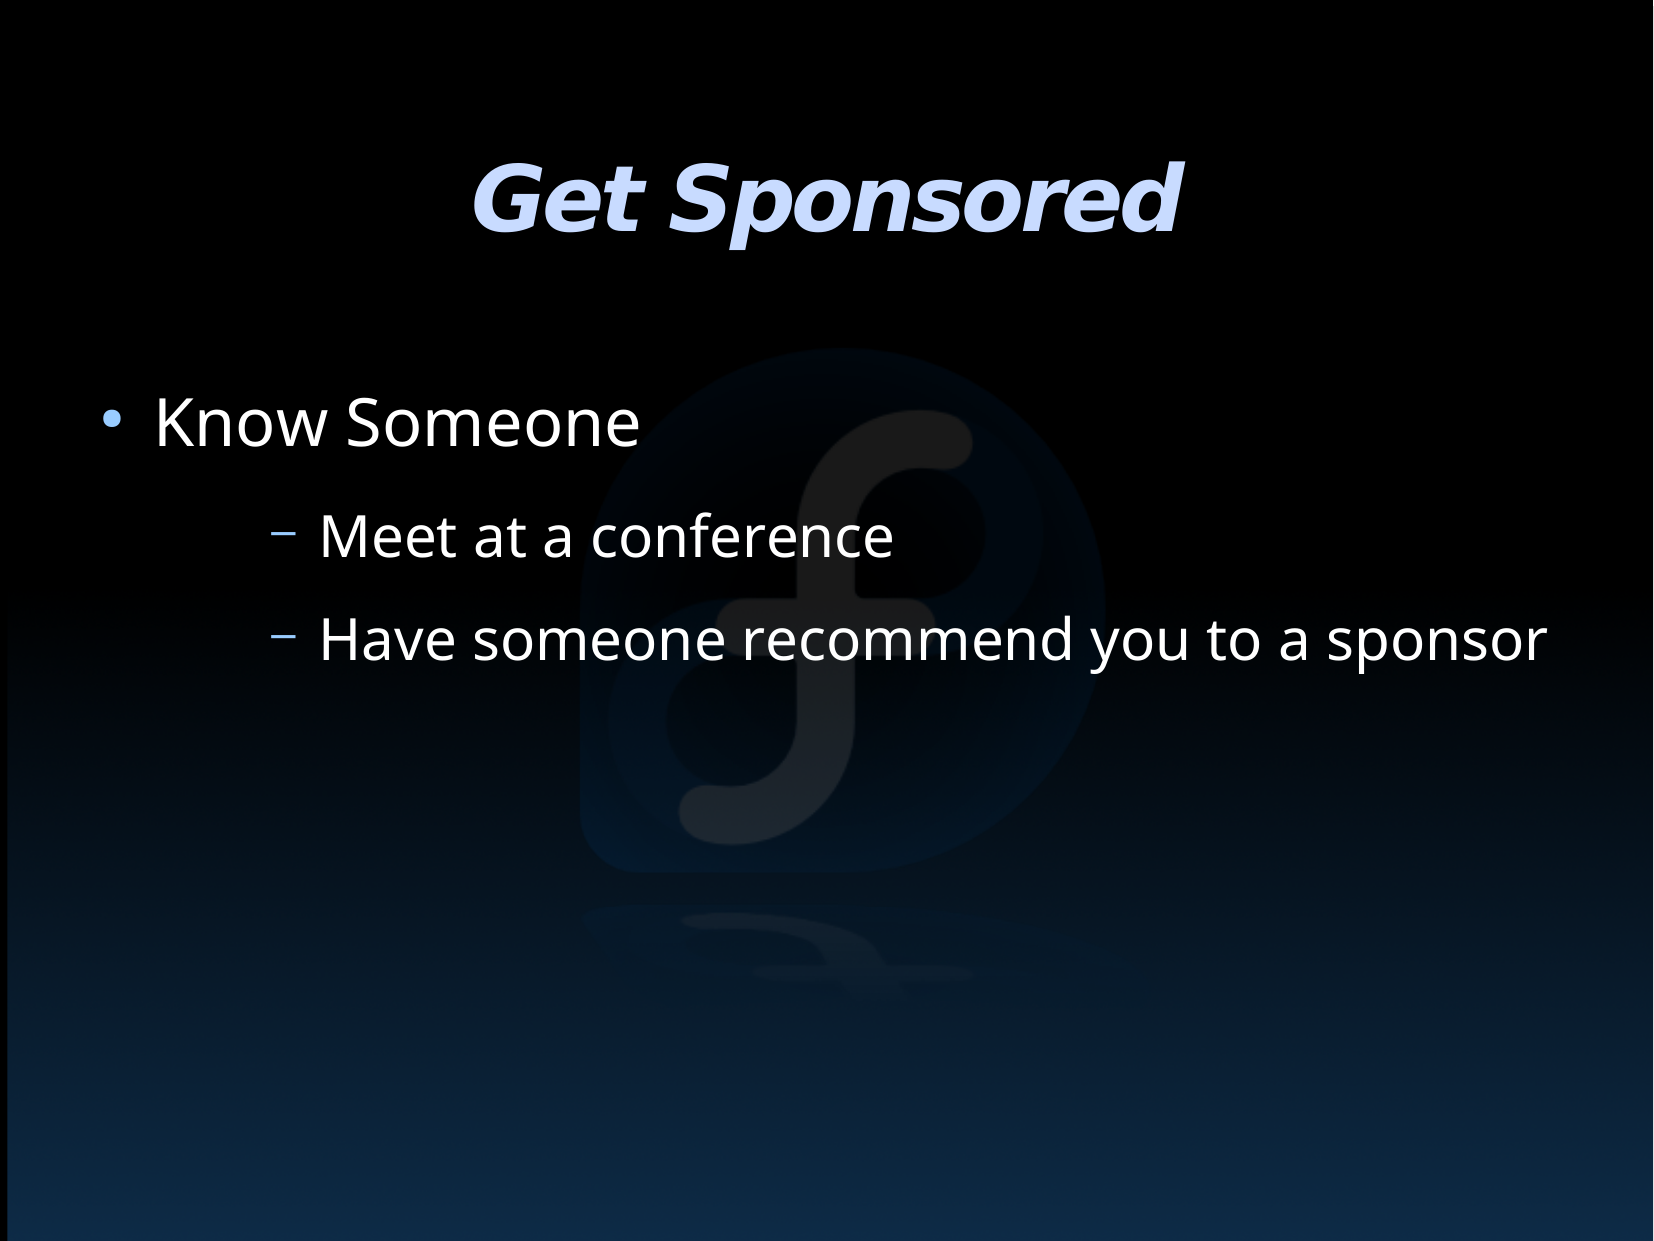

# Get Sponsored
Know Someone
Meet at a conference
Have someone recommend you to a sponsor